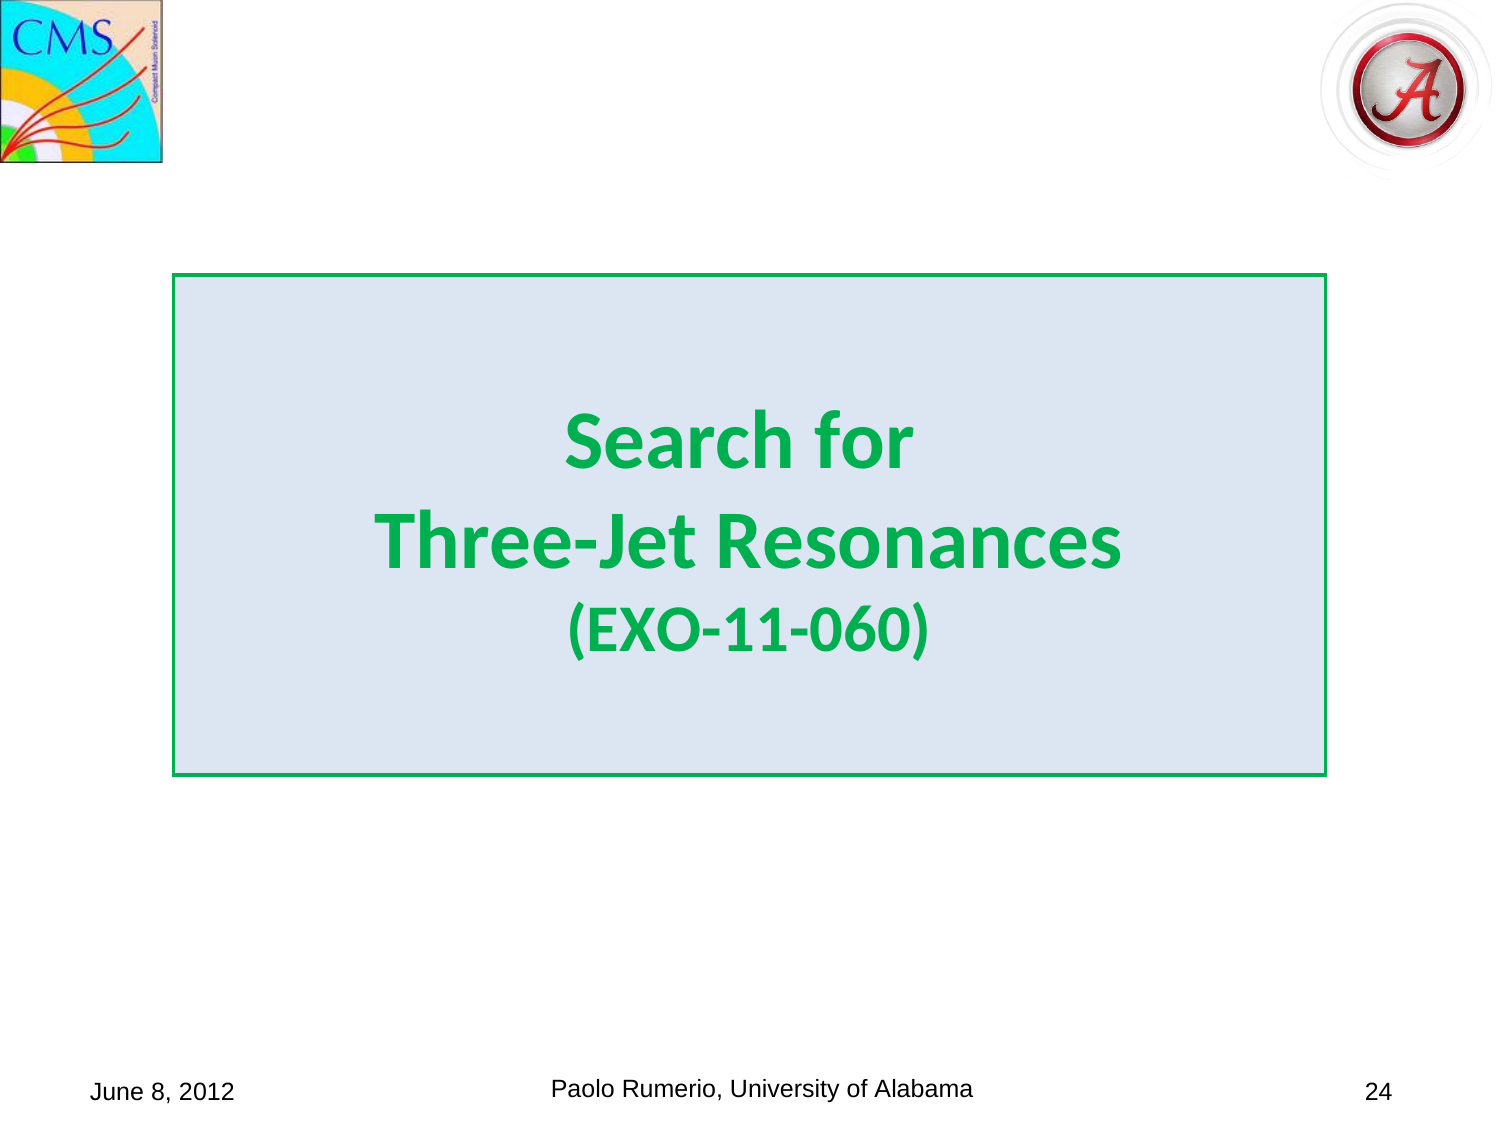

Search for
Three-Jet Resonances
(EXO-11-060)
Paolo Rumerio, Univ. of Alabama
June 8, 2012
24